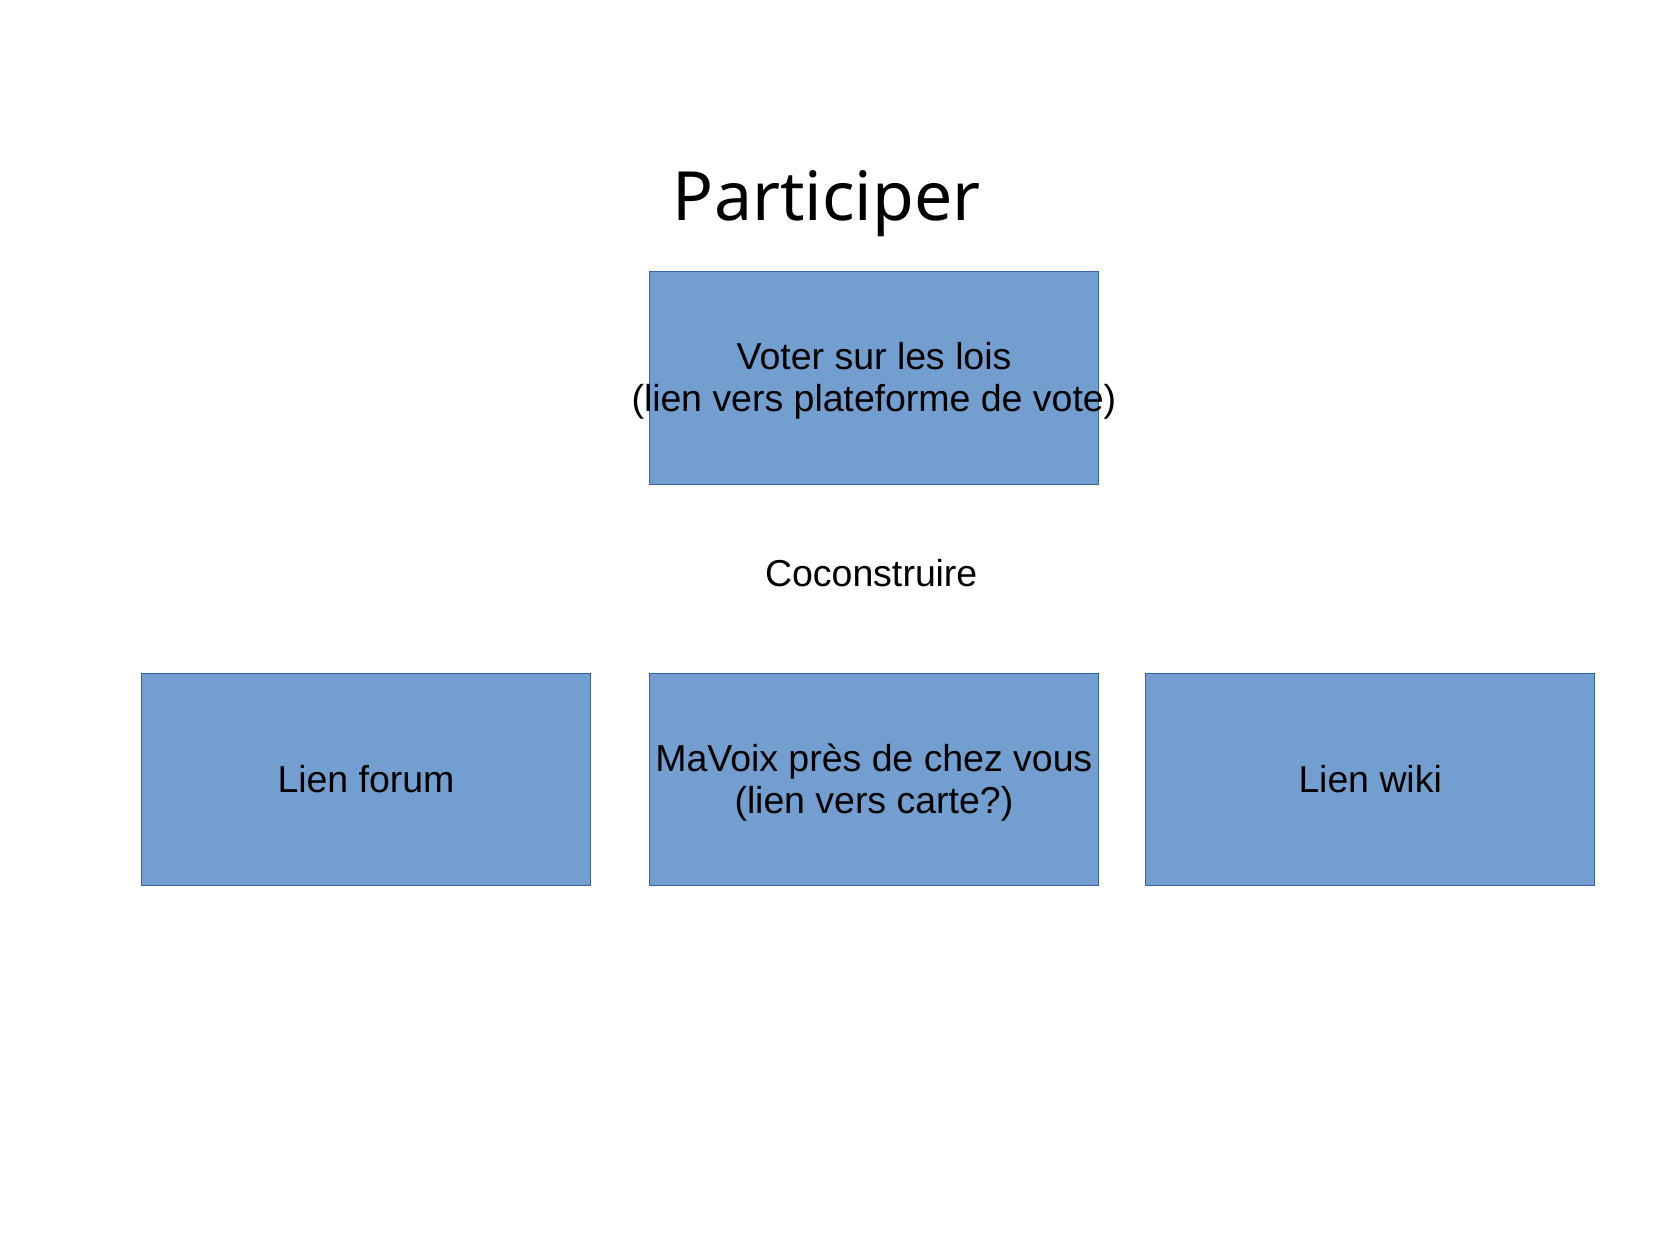

# Participer
Voter sur les lois
(lien vers plateforme de vote)
Coconstruire
Lien forum
MaVoix près de chez vous
(lien vers carte?)
Lien wiki